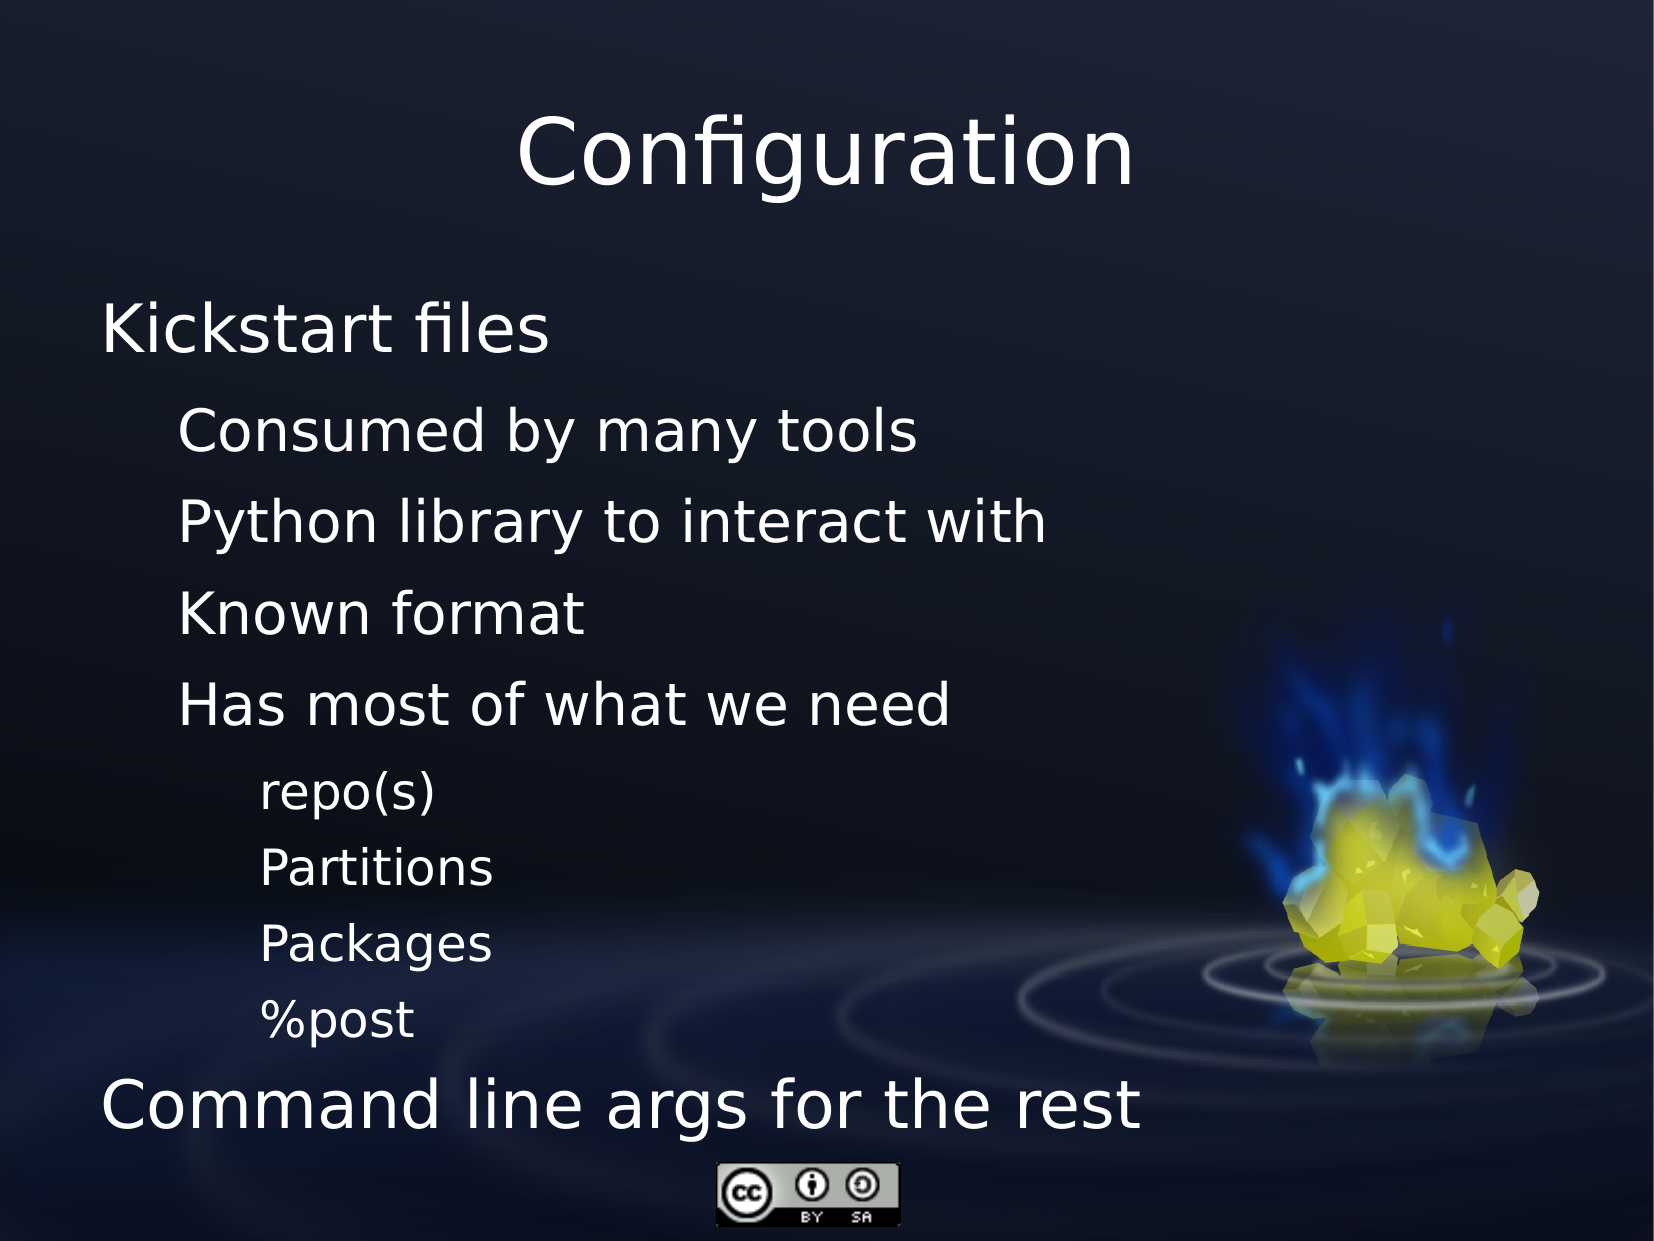

# Configuration
Kickstart files
Consumed by many tools
Python library to interact with
Known format
Has most of what we need
repo(s)
Partitions
Packages
%post
Command line args for the rest